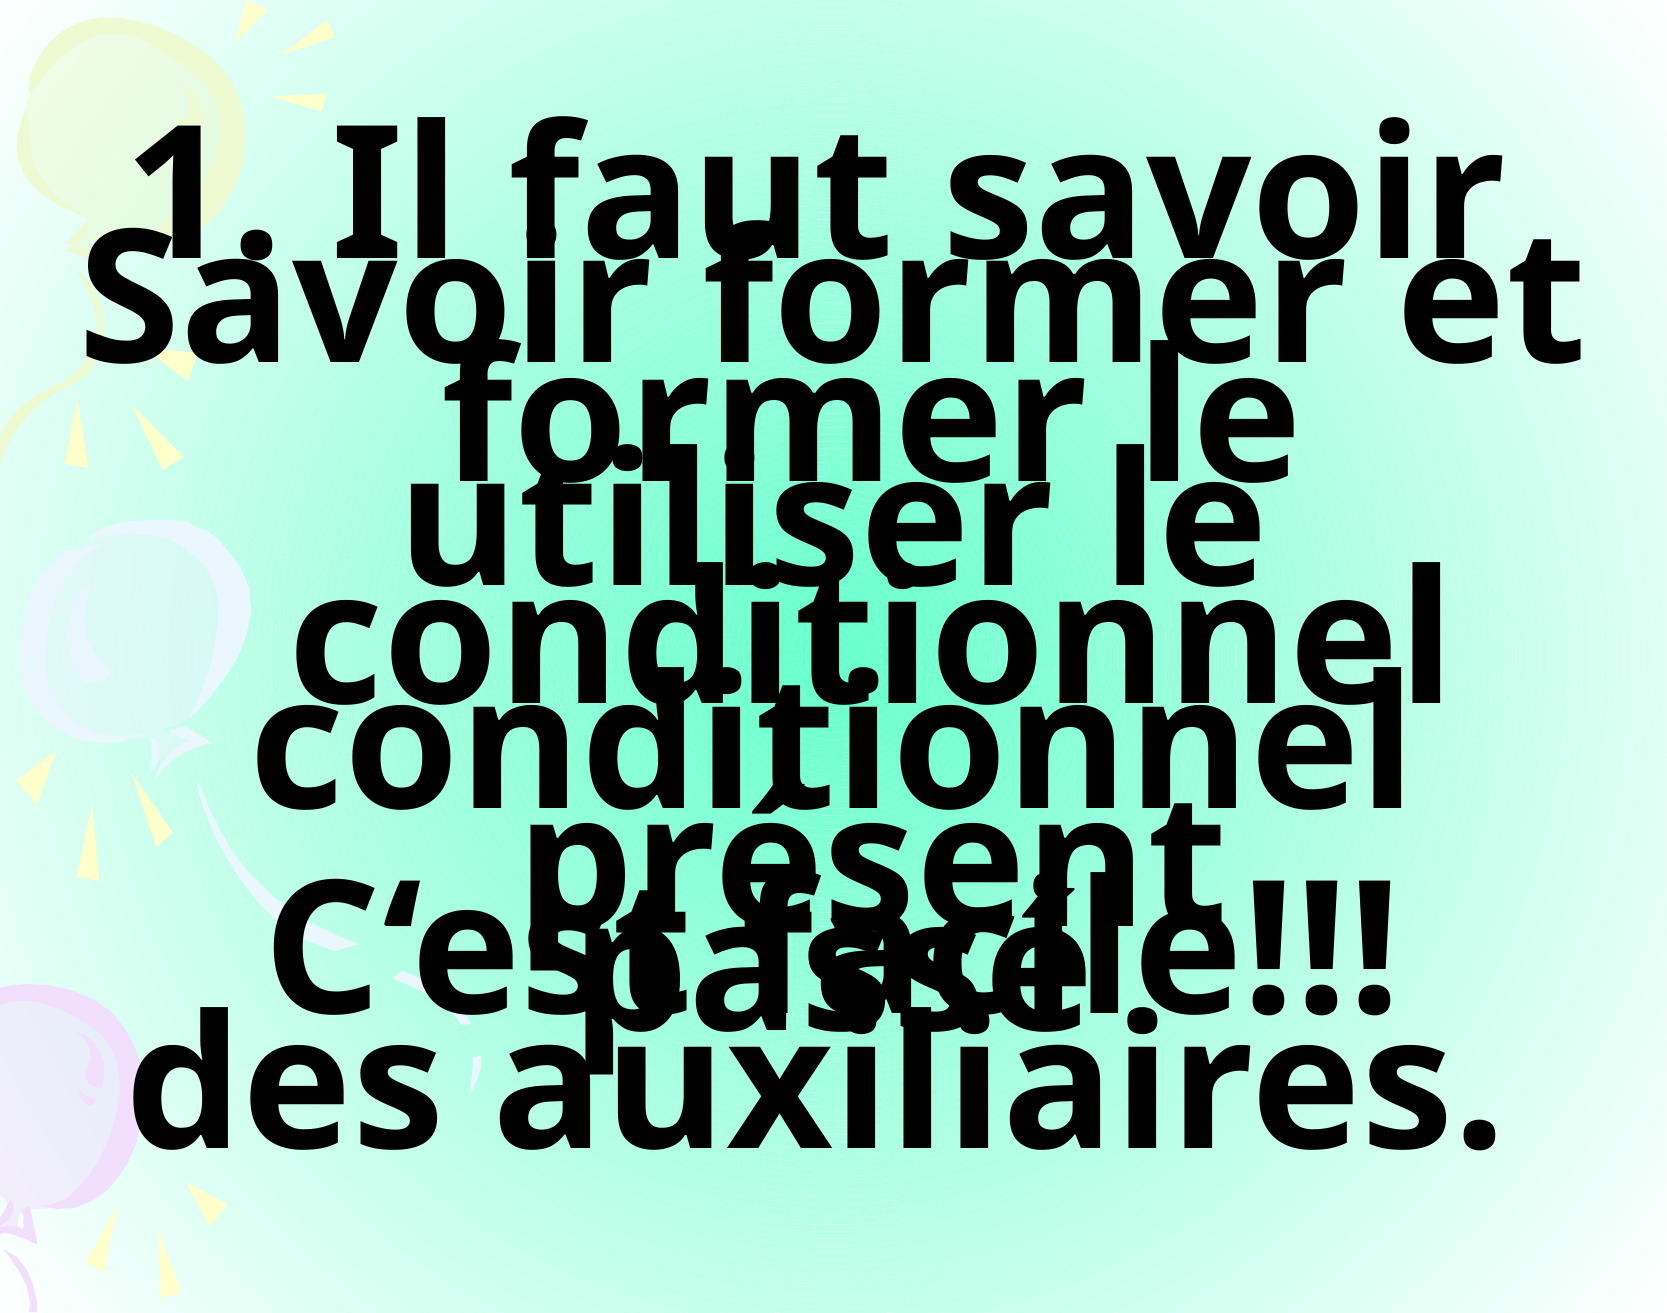

Il faut savoir former le conditionnel présent
des auxiliaires.
Savoir former et utiliser le conditionnel passé
C‘est facile!!!